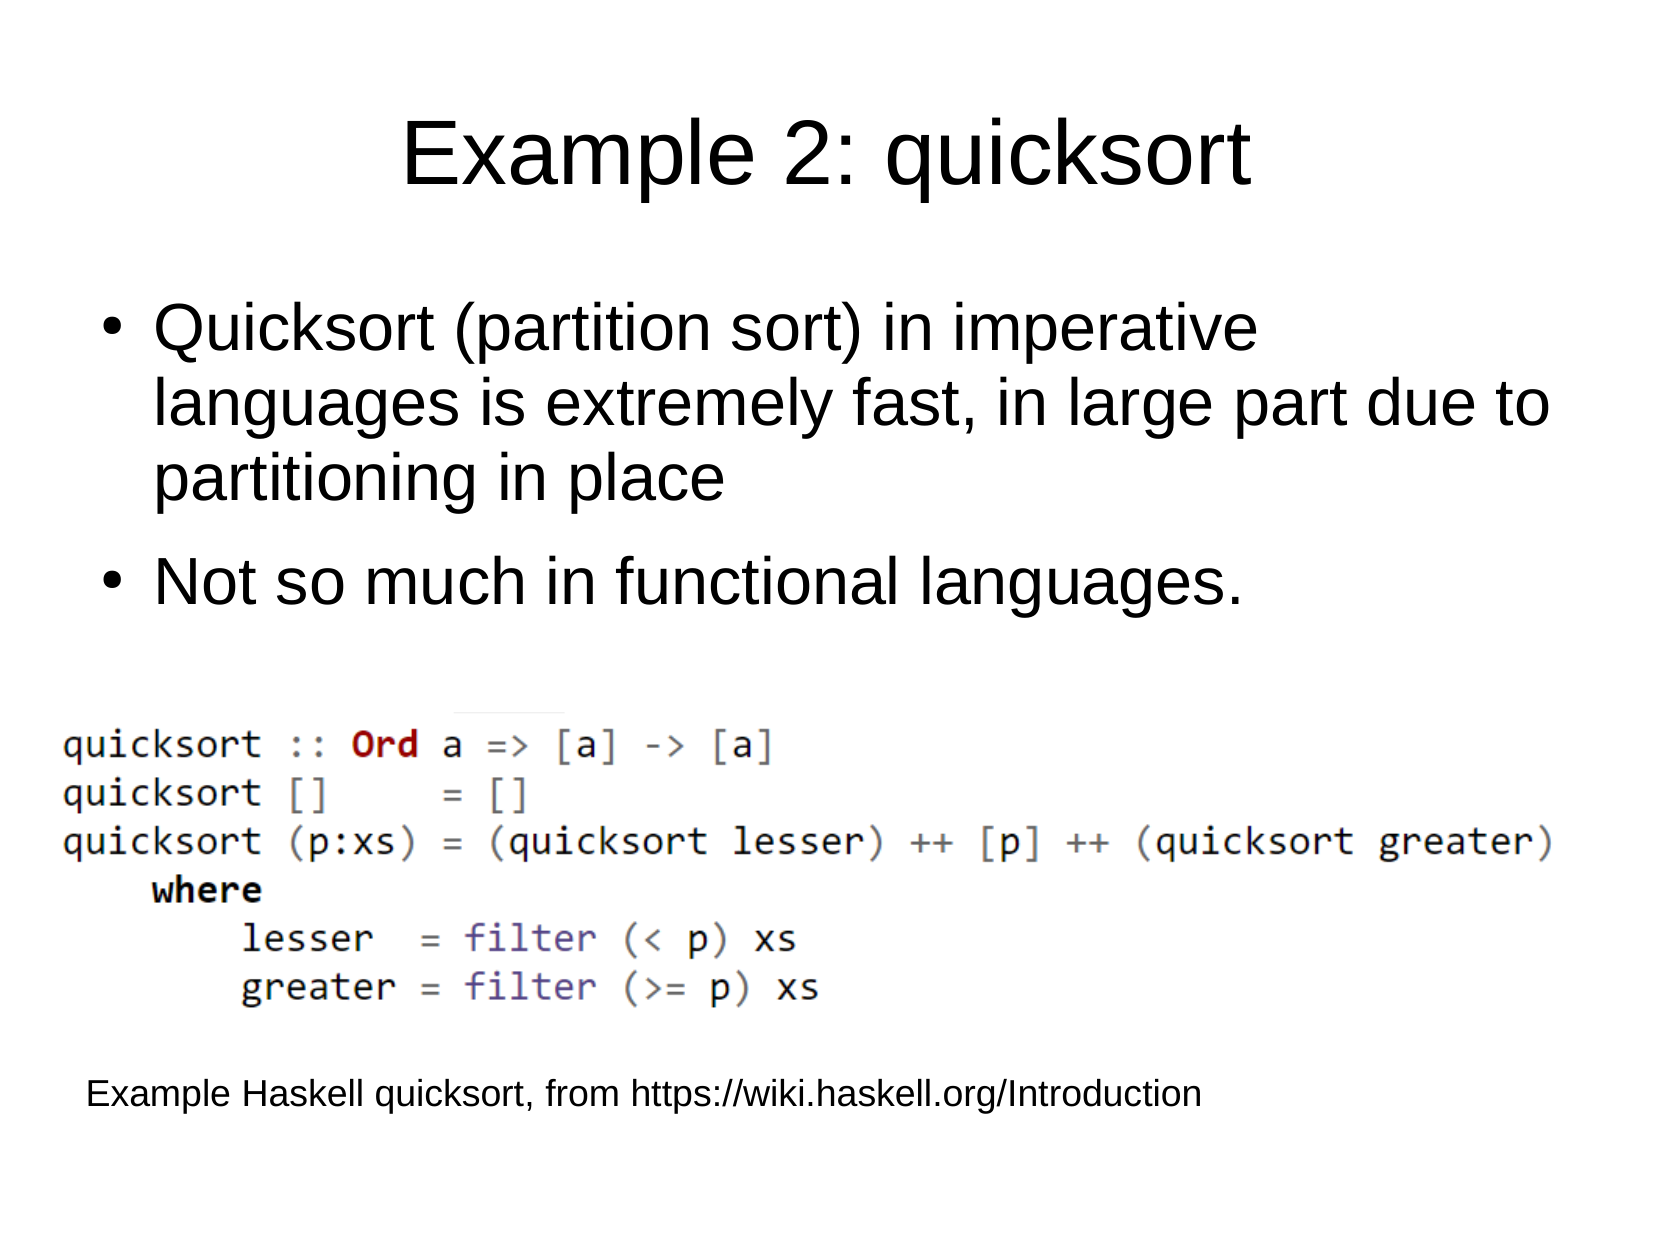

# Example 2: quicksort
Quicksort (partition sort) in imperative languages is extremely fast, in large part due to partitioning in place
Not so much in functional languages.
Example Haskell quicksort, from https://wiki.haskell.org/Introduction